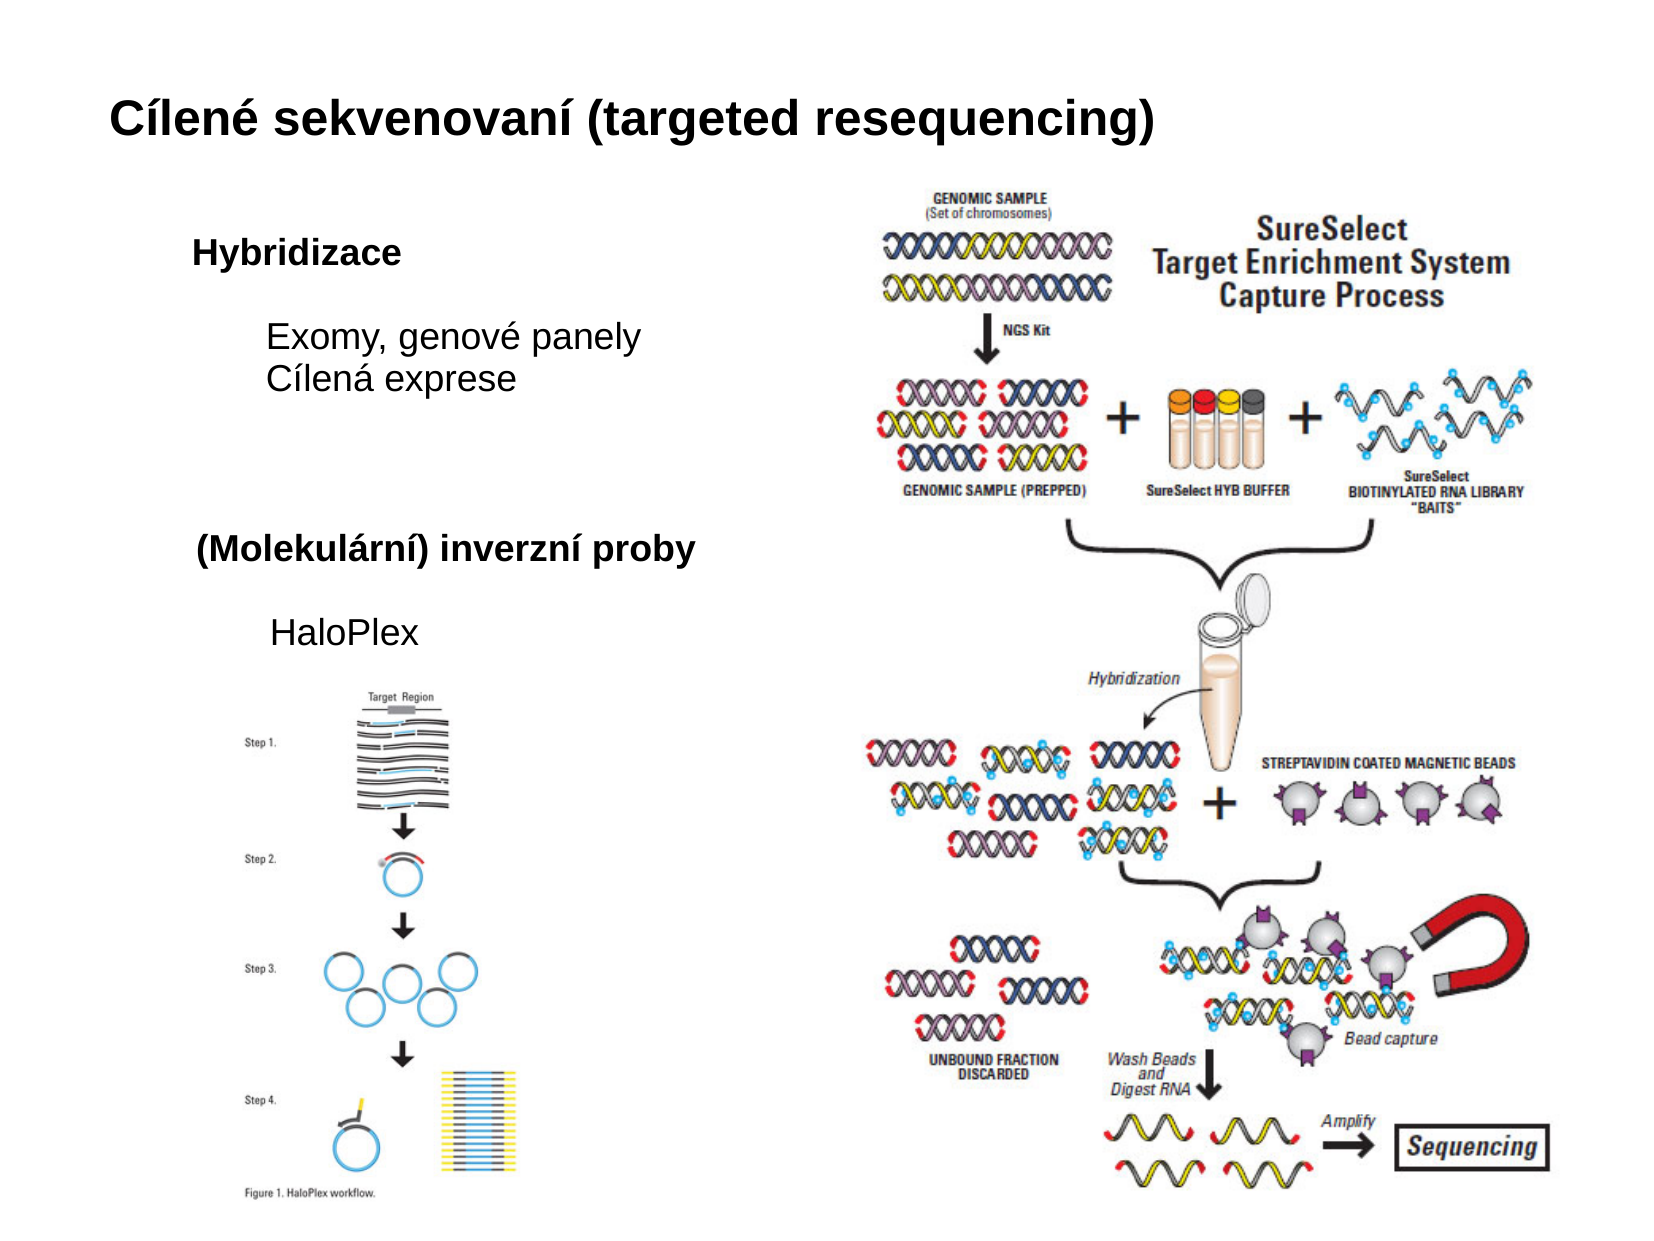

Cílené sekvenovaní (targeted resequencing)
Hybridizace
	Exomy, genové panely
	Cílená exprese
(Molekulární) inverzní proby
	HaloPlex